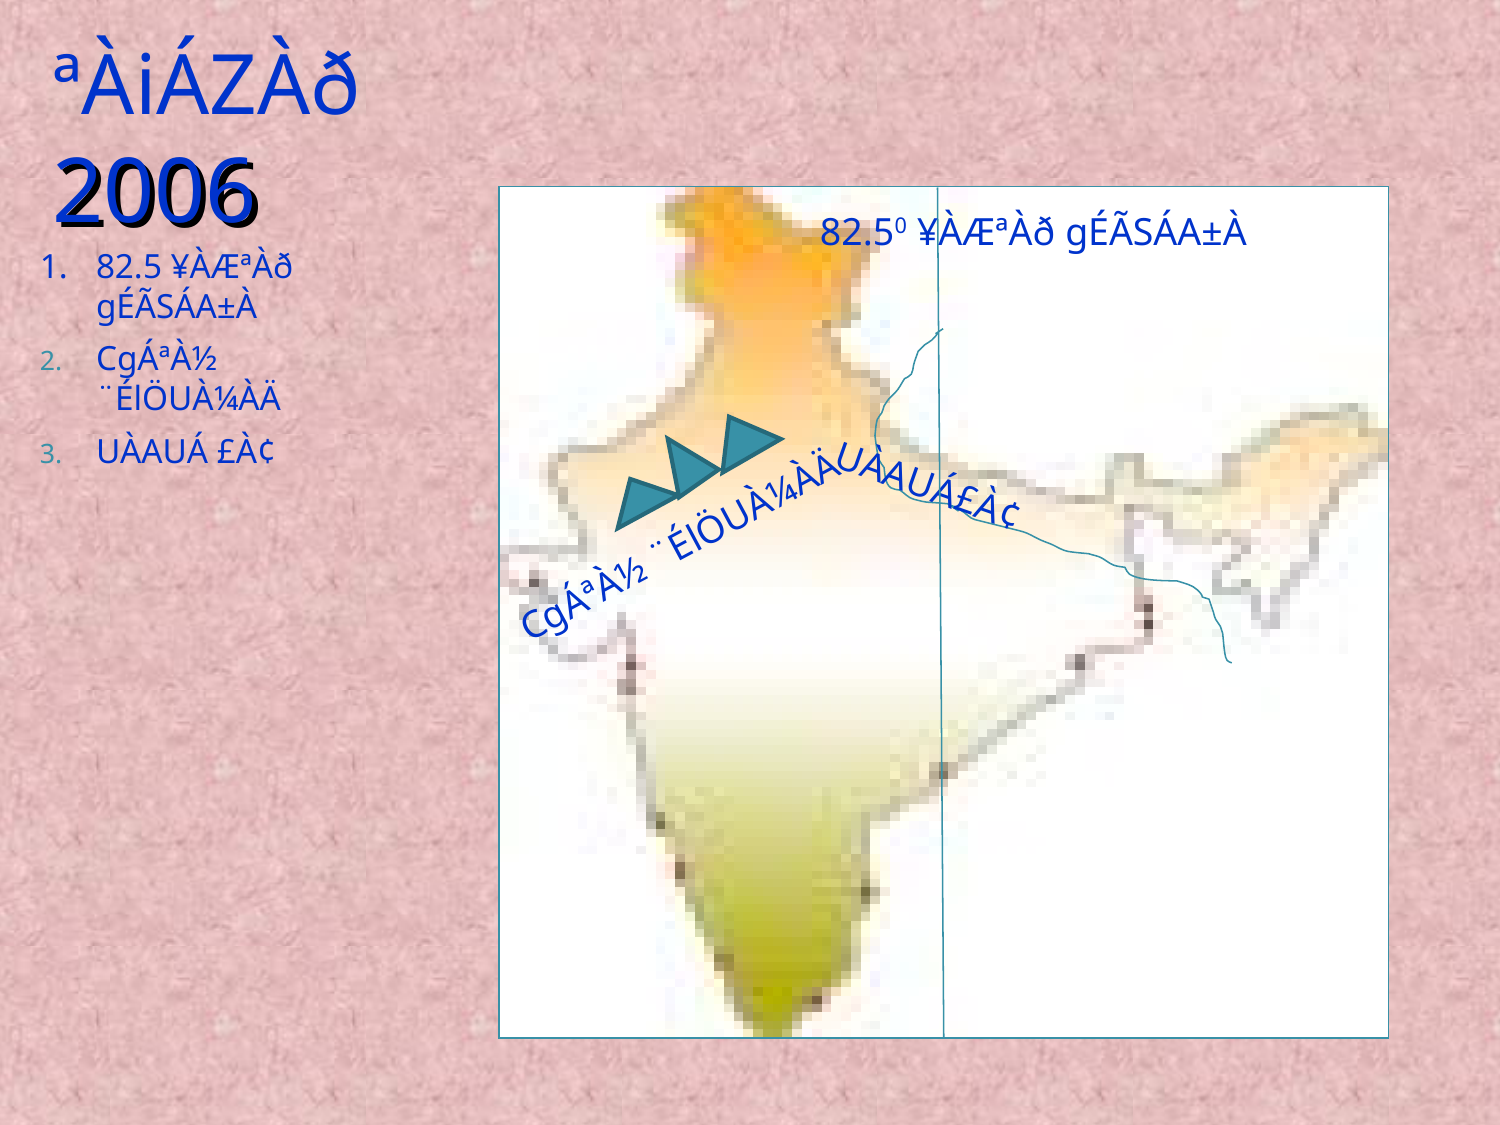

ªÀiÁZÀð 2006
82.50 ¥ÀÆªÀð gÉÃSÁA±À
82.5 ¥ÀÆªÀð gÉÃSÁA±À
CgÁªÀ½ ¨ÉlÖUÀ¼ÀÄ
UÀAUÁ £À¢
UÀAUÁ£À¢
CgÁªÀ½ ¨ÉlÖUÀ¼ÀÄ